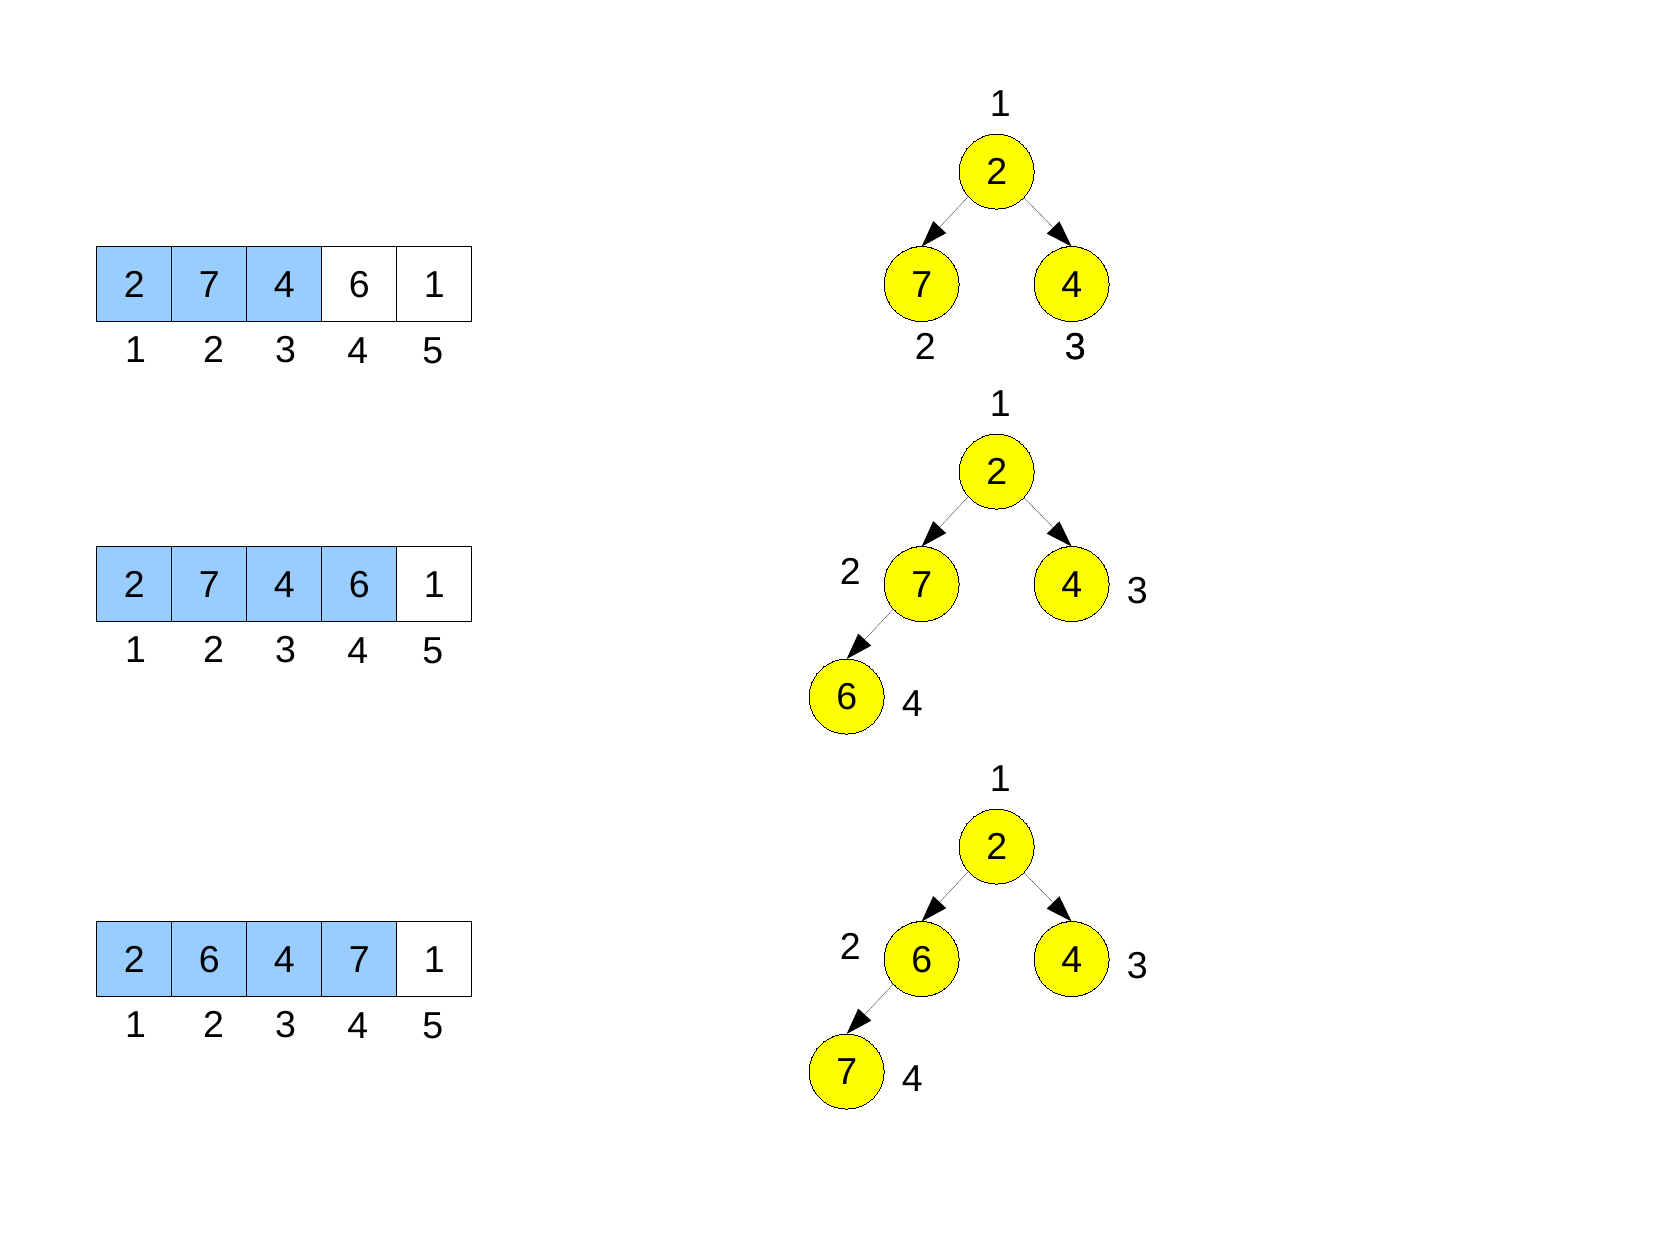

1
2
2
7
4
6
1
7
4
2
3
3
1
2
3
4
5
1
2
2
2
7
4
6
1
7
4
3
1
2
3
4
5
6
4
1
2
2
2
6
4
7
1
6
4
3
1
2
3
4
5
7
4